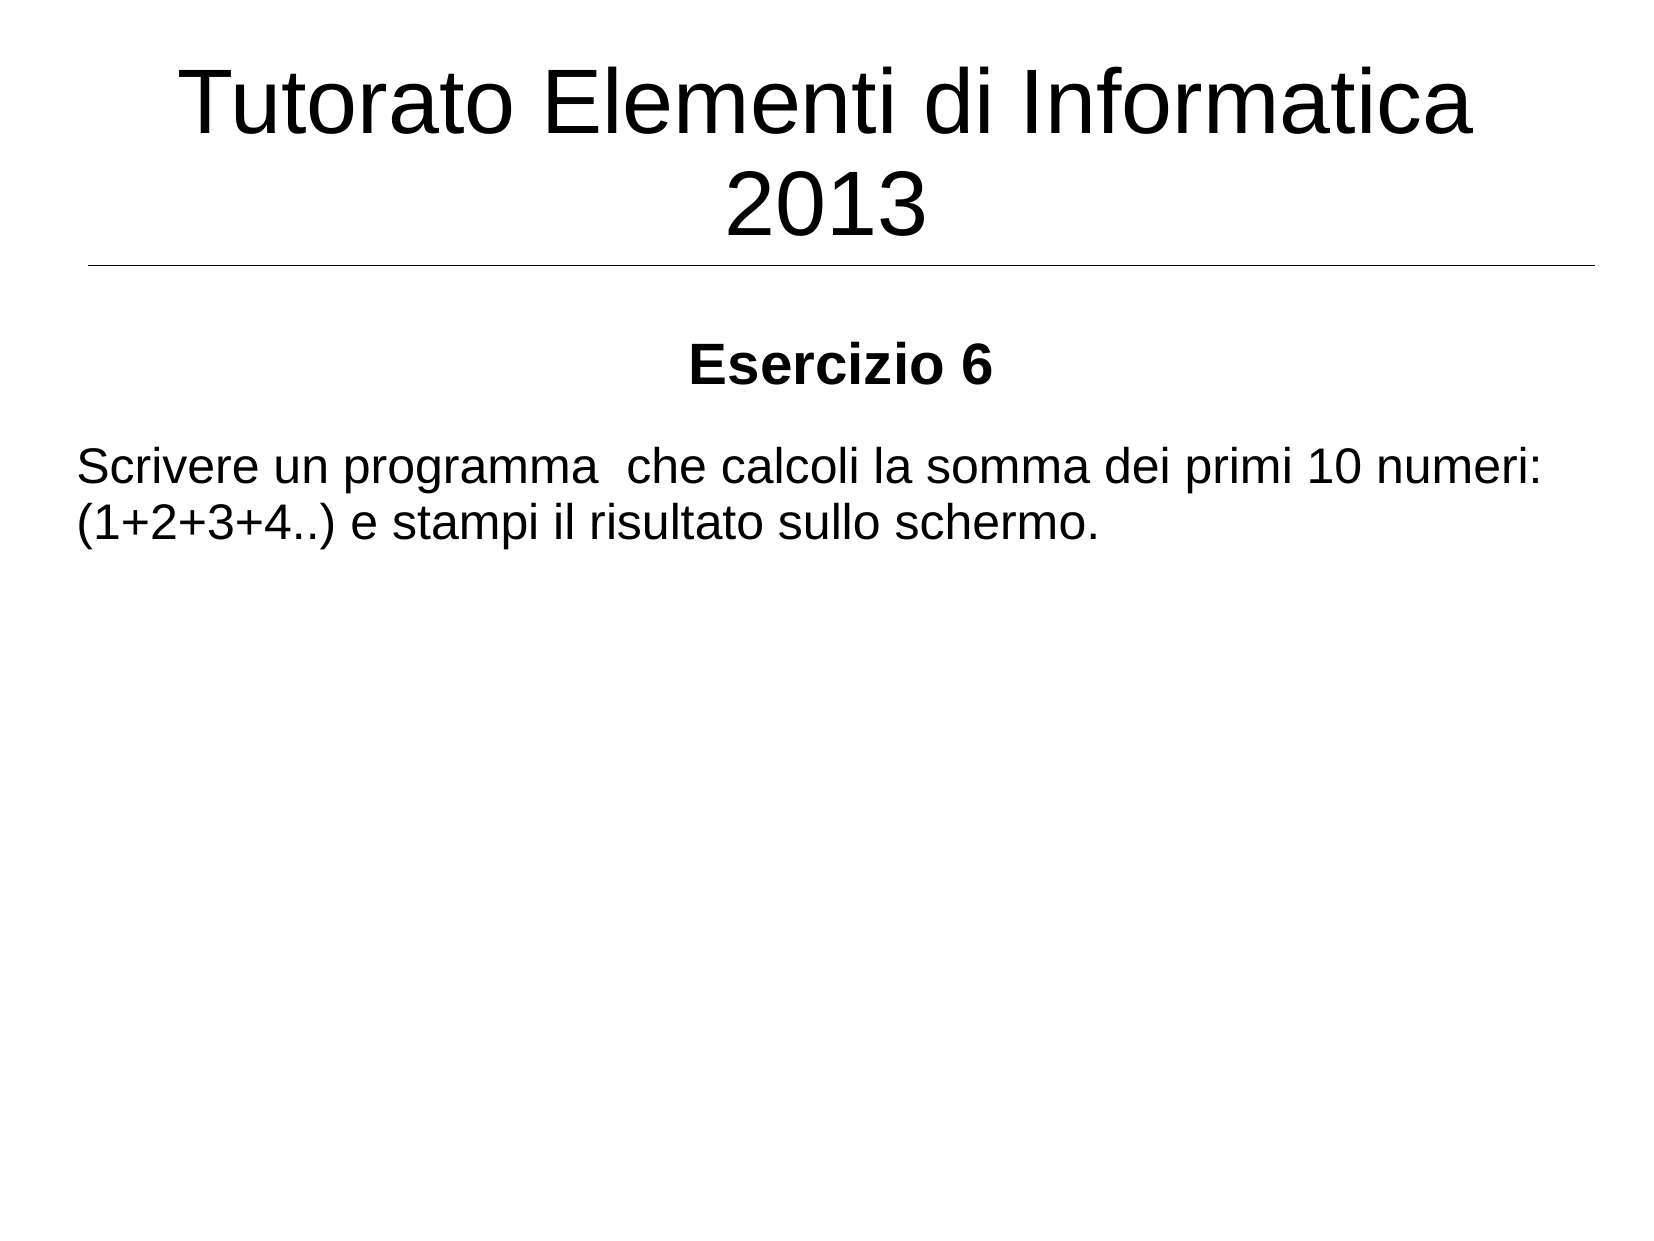

# Tutorato Elementi di Informatica 2013
Esercizio 6
Scrivere un programma che calcoli la somma dei primi 10 numeri: (1+2+3+4..) e stampi il risultato sullo schermo.